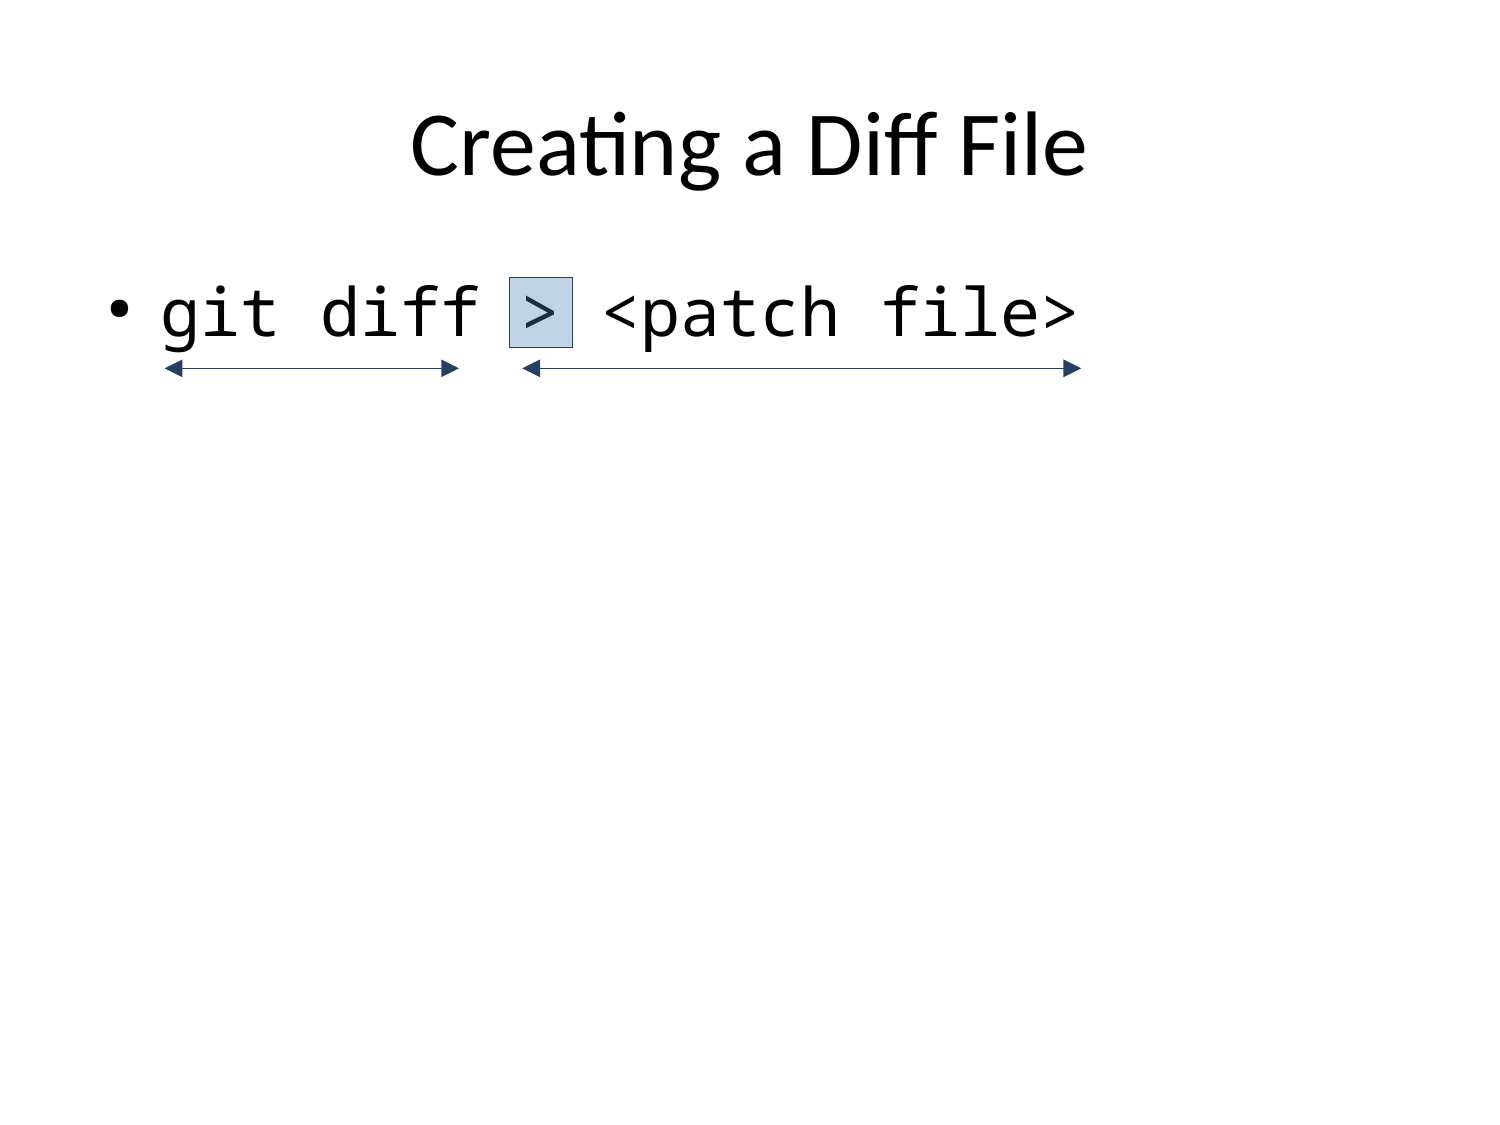

# Creating a Diff File
git diff > <patch file>